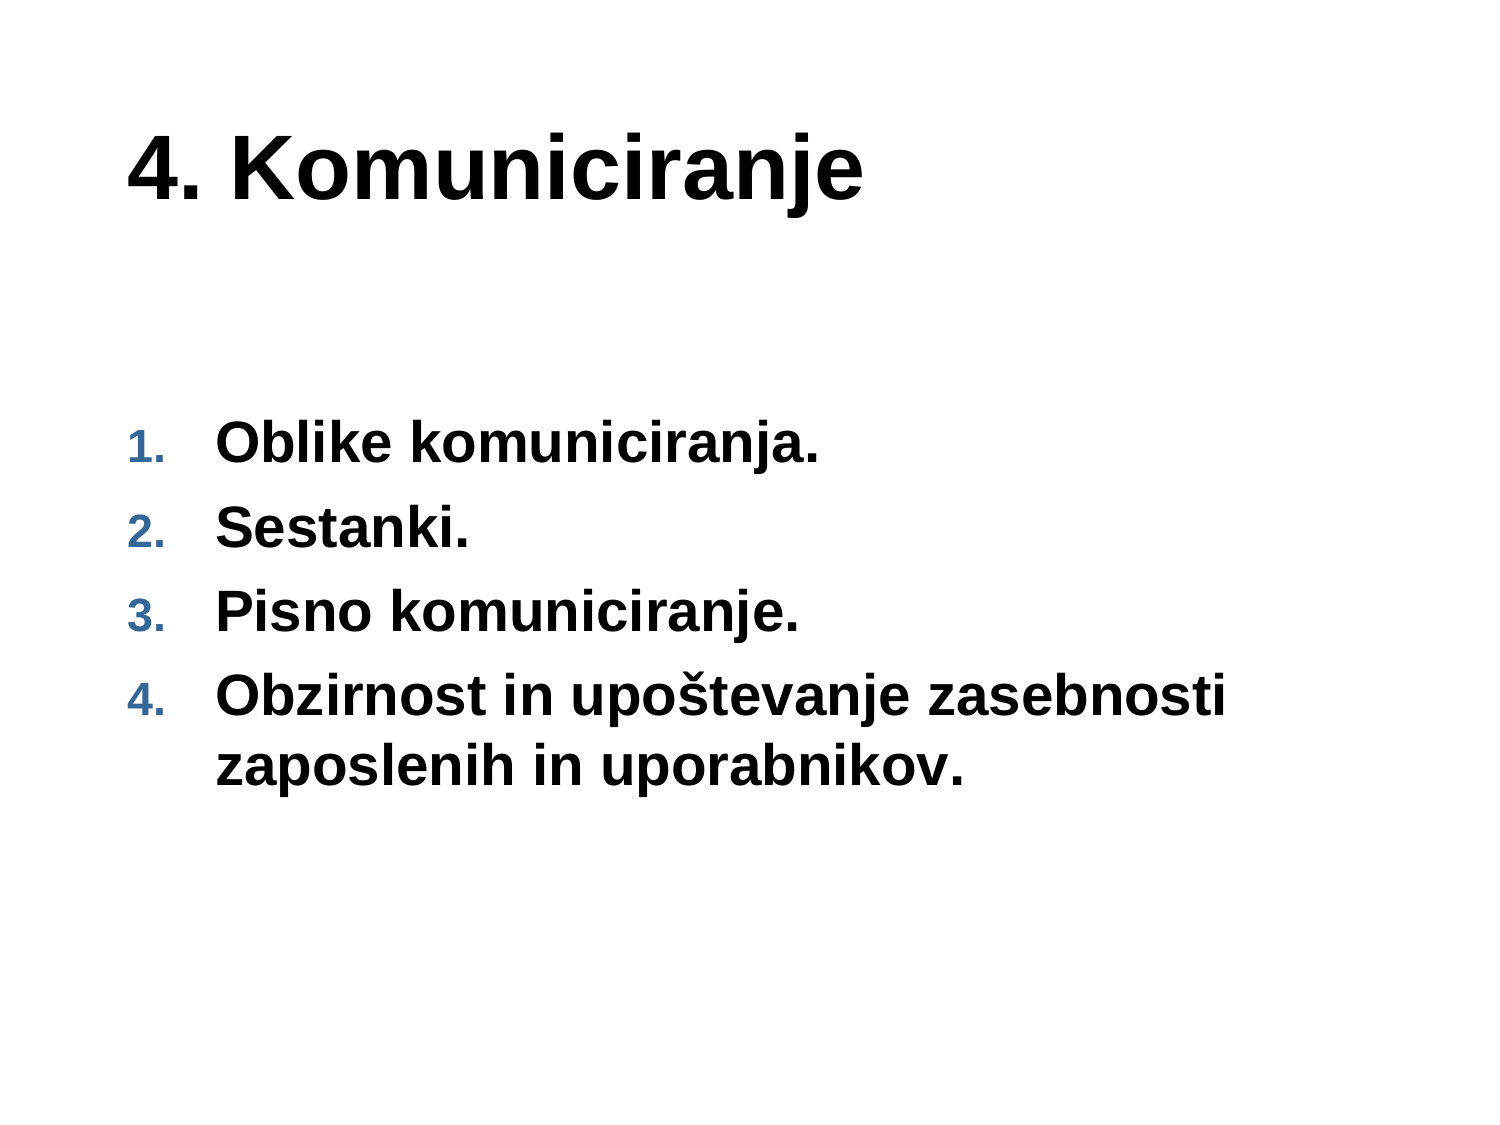

# 4. Komuniciranje
Oblike komuniciranja.
Sestanki.
Pisno komuniciranje.
Obzirnost in upoštevanje zasebnosti zaposlenih in uporabnikov.